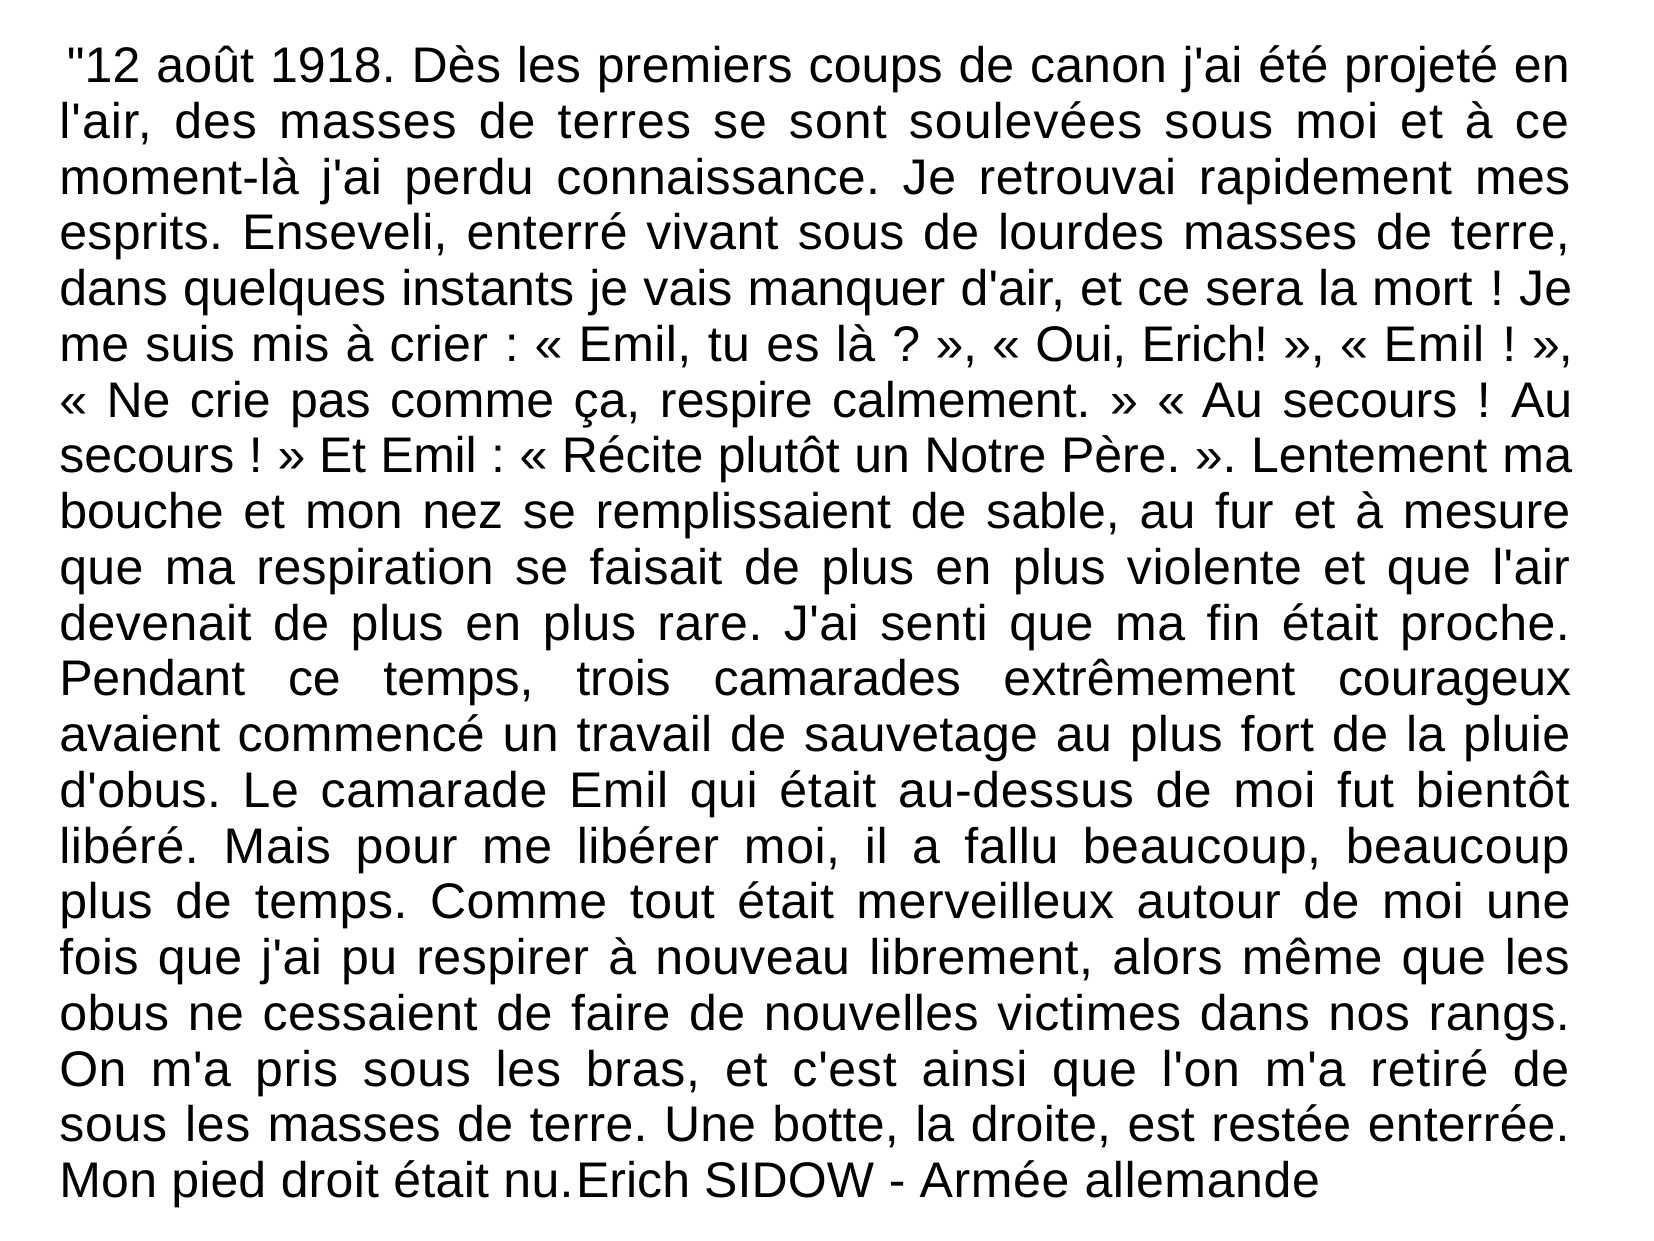

"12 août 1918. Dès les premiers coups de canon j'ai été projeté en l'air, des masses de terres se sont soulevées sous moi et à ce moment-là j'ai perdu connaissance. Je retrouvai rapidement mes esprits. Enseveli, enterré vivant sous de lourdes masses de terre, dans quelques instants je vais manquer d'air, et ce sera la mort ! Je me suis mis à crier : « Emil, tu es là ? », « Oui, Erich! », « Emil ! », « Ne crie pas comme ça, respire calmement. » « Au secours ! Au secours ! » Et Emil : « Récite plutôt un Notre Père. ». Lentement ma bouche et mon nez se remplissaient de sable, au fur et à mesure que ma respiration se faisait de plus en plus violente et que l'air devenait de plus en plus rare. J'ai senti que ma fin était proche. Pendant ce temps, trois camarades extrêmement courageux avaient commencé un travail de sauvetage au plus fort de la pluie d'obus. Le camarade Emil qui était au-dessus de moi fut bientôt libéré. Mais pour me libérer moi, il a fallu beaucoup, beaucoup plus de temps. Comme tout était merveilleux autour de moi une fois que j'ai pu respirer à nouveau librement, alors même que les obus ne cessaient de faire de nouvelles victimes dans nos rangs. On m'a pris sous les bras, et c'est ainsi que l'on m'a retiré de sous les masses de terre. Une botte, la droite, est restée enterrée. Mon pied droit était nu.	Erich SIDOW - Armée allemande